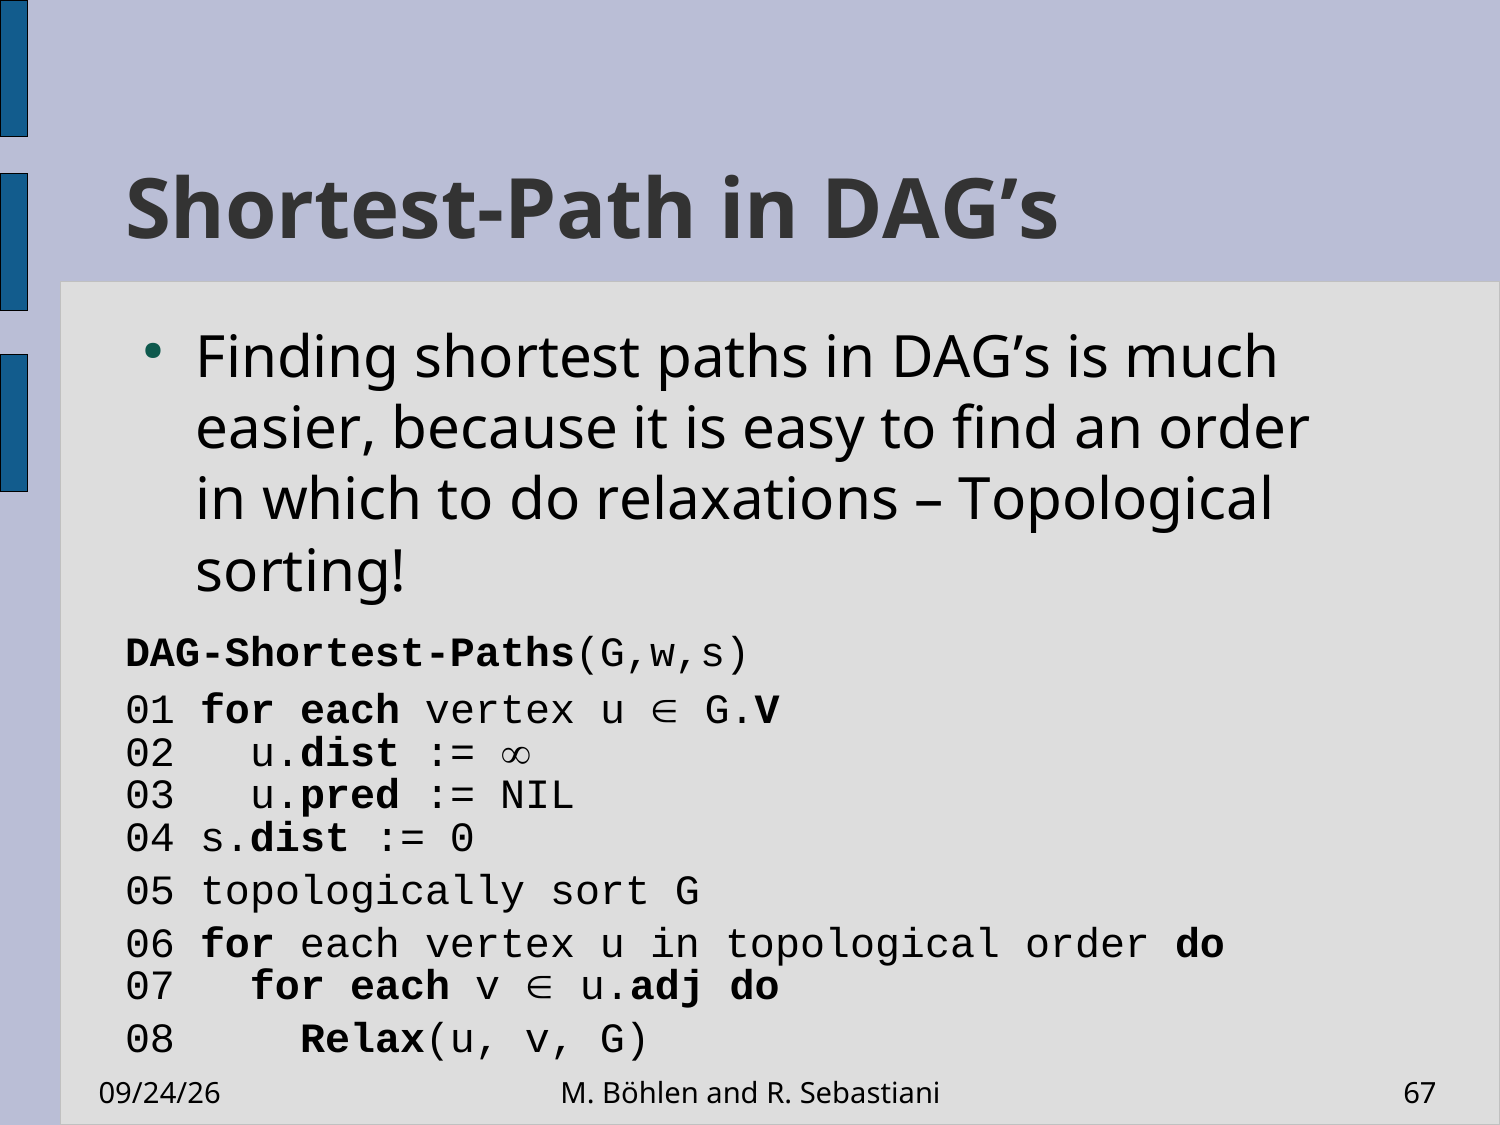

# Shortest-Path in DAG’s
Finding shortest paths in DAG’s is much easier, because it is easy to find an order in which to do relaxations – Topological sorting!
DAG-Shortest-Paths(G,w,s)
01 for each vertex u  G.V
02 u.dist := 
03 u.pred := NIL
04 s.dist := 0
05 topologically sort G
06 for each vertex u in topological order do
07 for each v  u.adj do
08 Relax(u, v, G)
M. Böhlen and R. Sebastiani
67